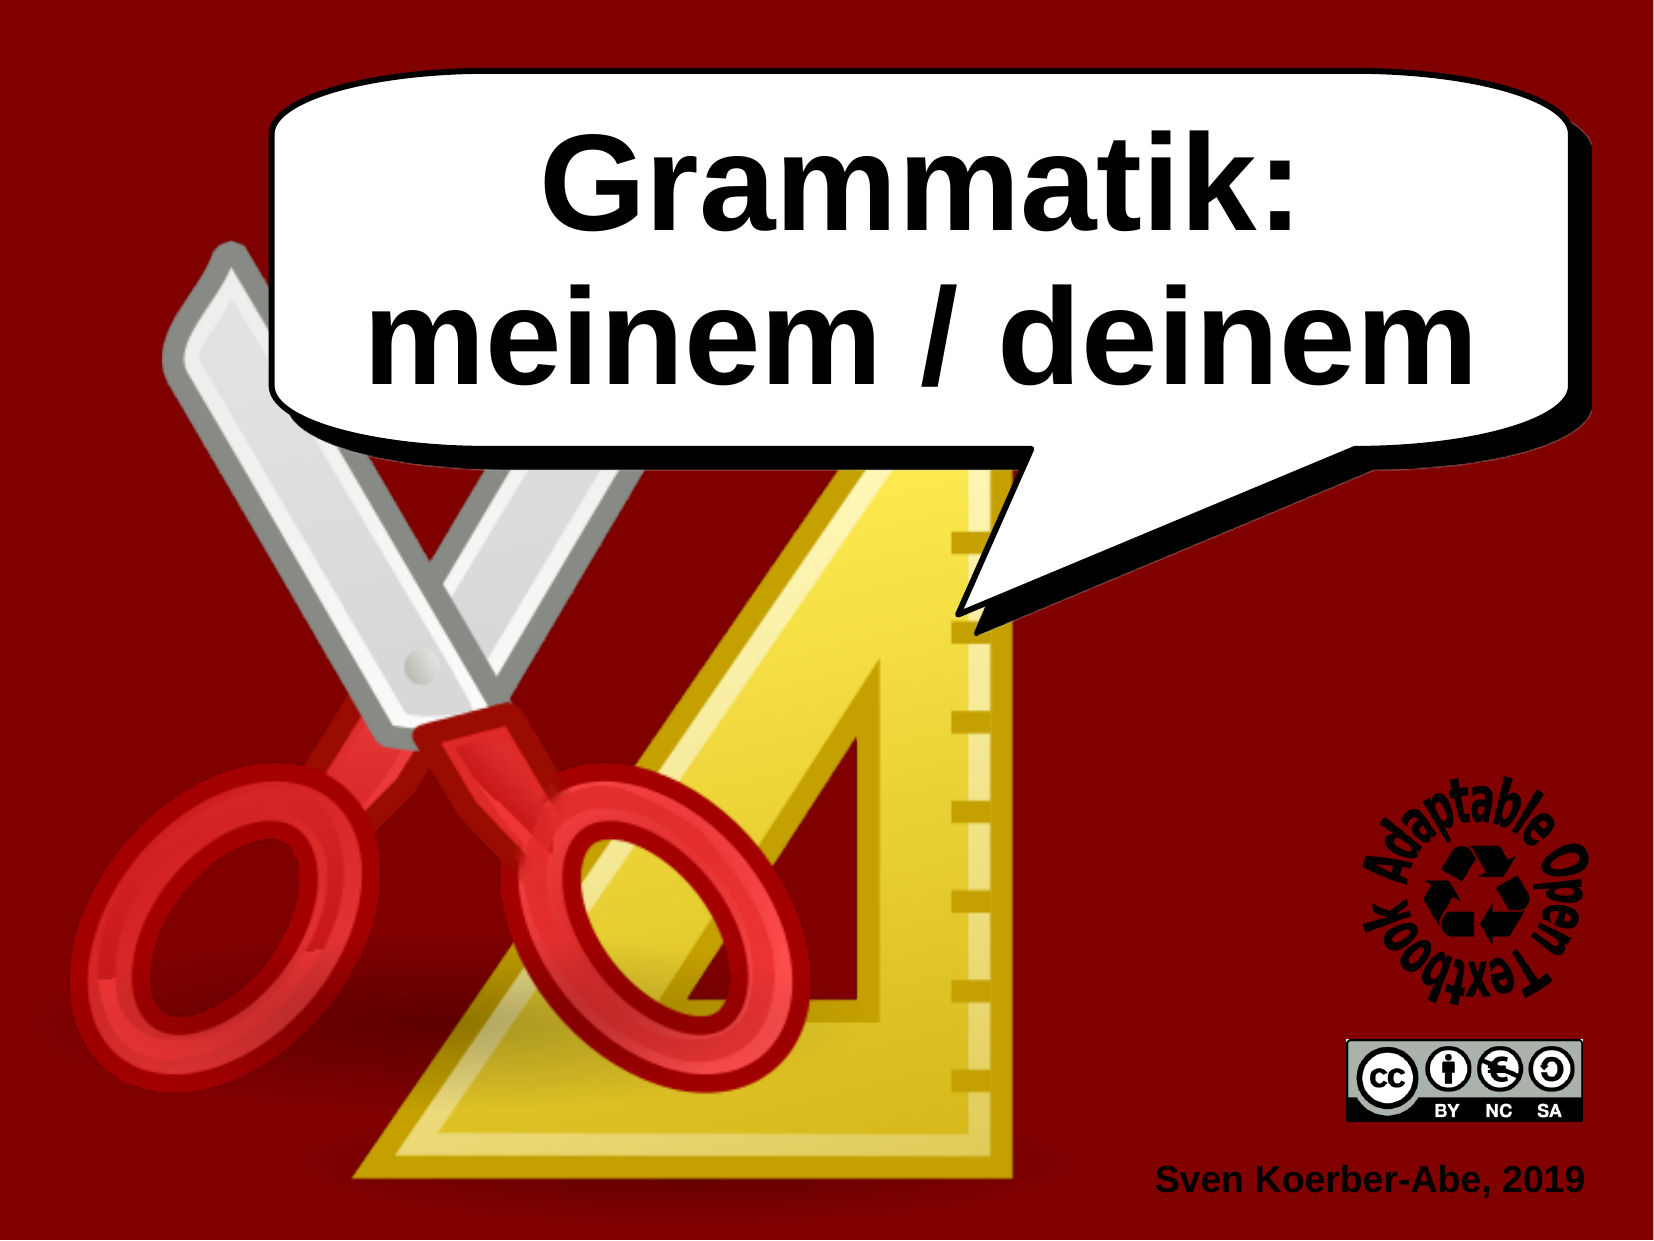

Grammatik:
meinem / deinem
Sven Koerber-Abe, 2019